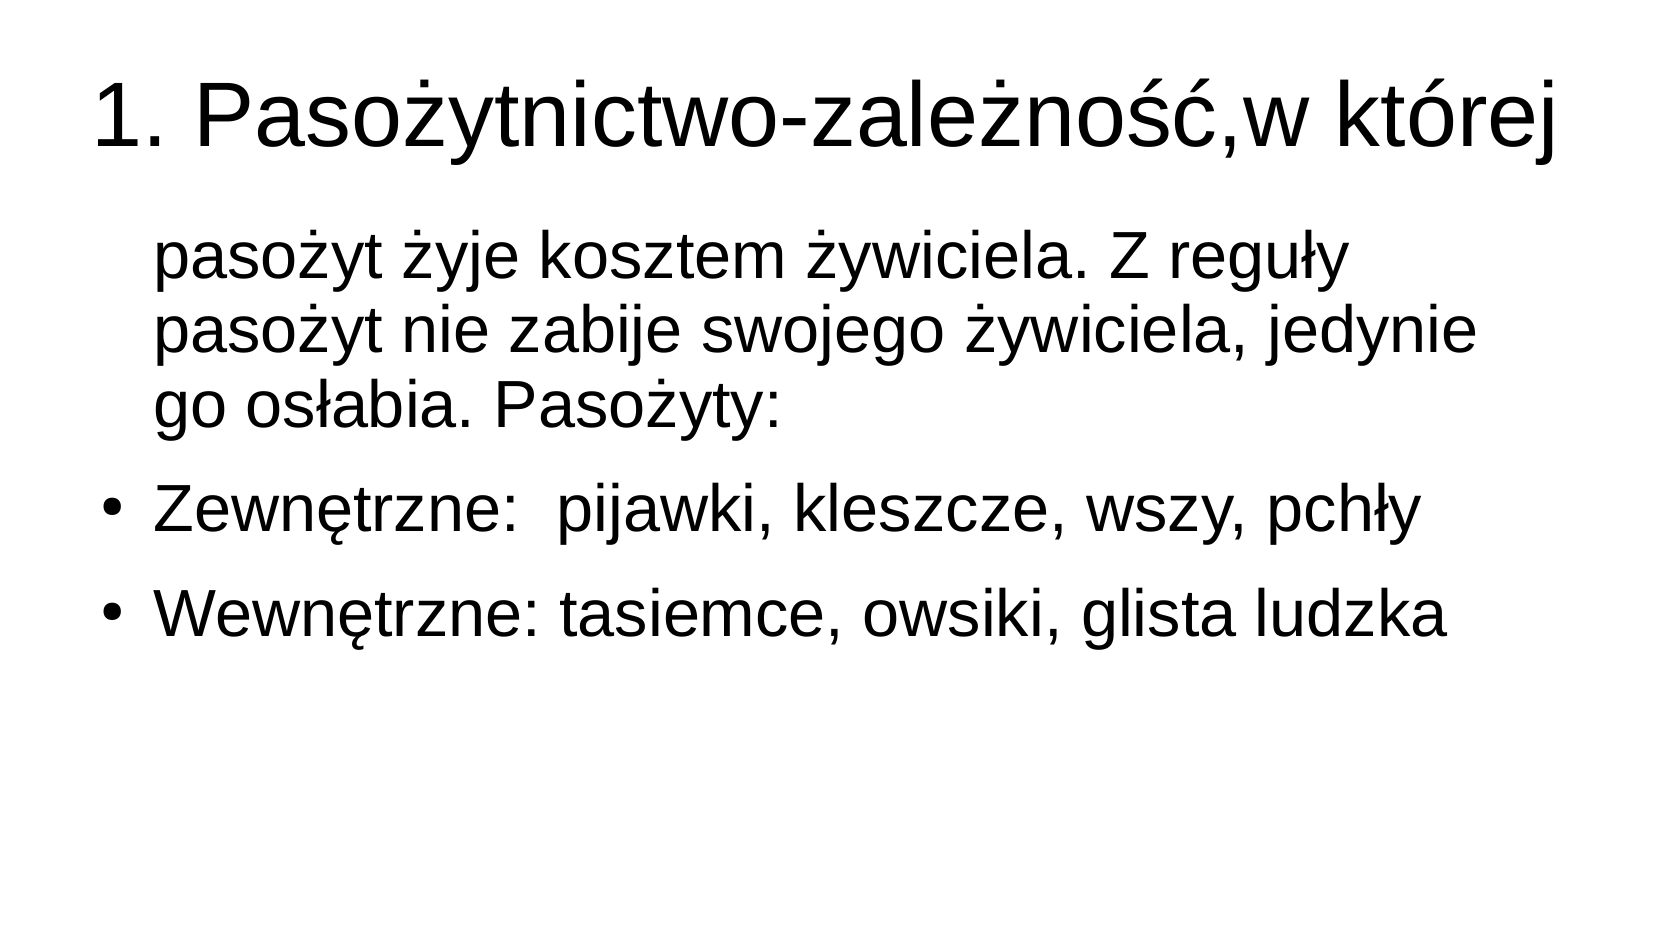

# 1. Pasożytnictwo-zależność,w której
pasożyt żyje kosztem żywiciela. Z reguły pasożyt nie zabije swojego żywiciela, jedynie go osłabia. Pasożyty:
Zewnętrzne: pijawki, kleszcze, wszy, pchły
Wewnętrzne: tasiemce, owsiki, glista ludzka